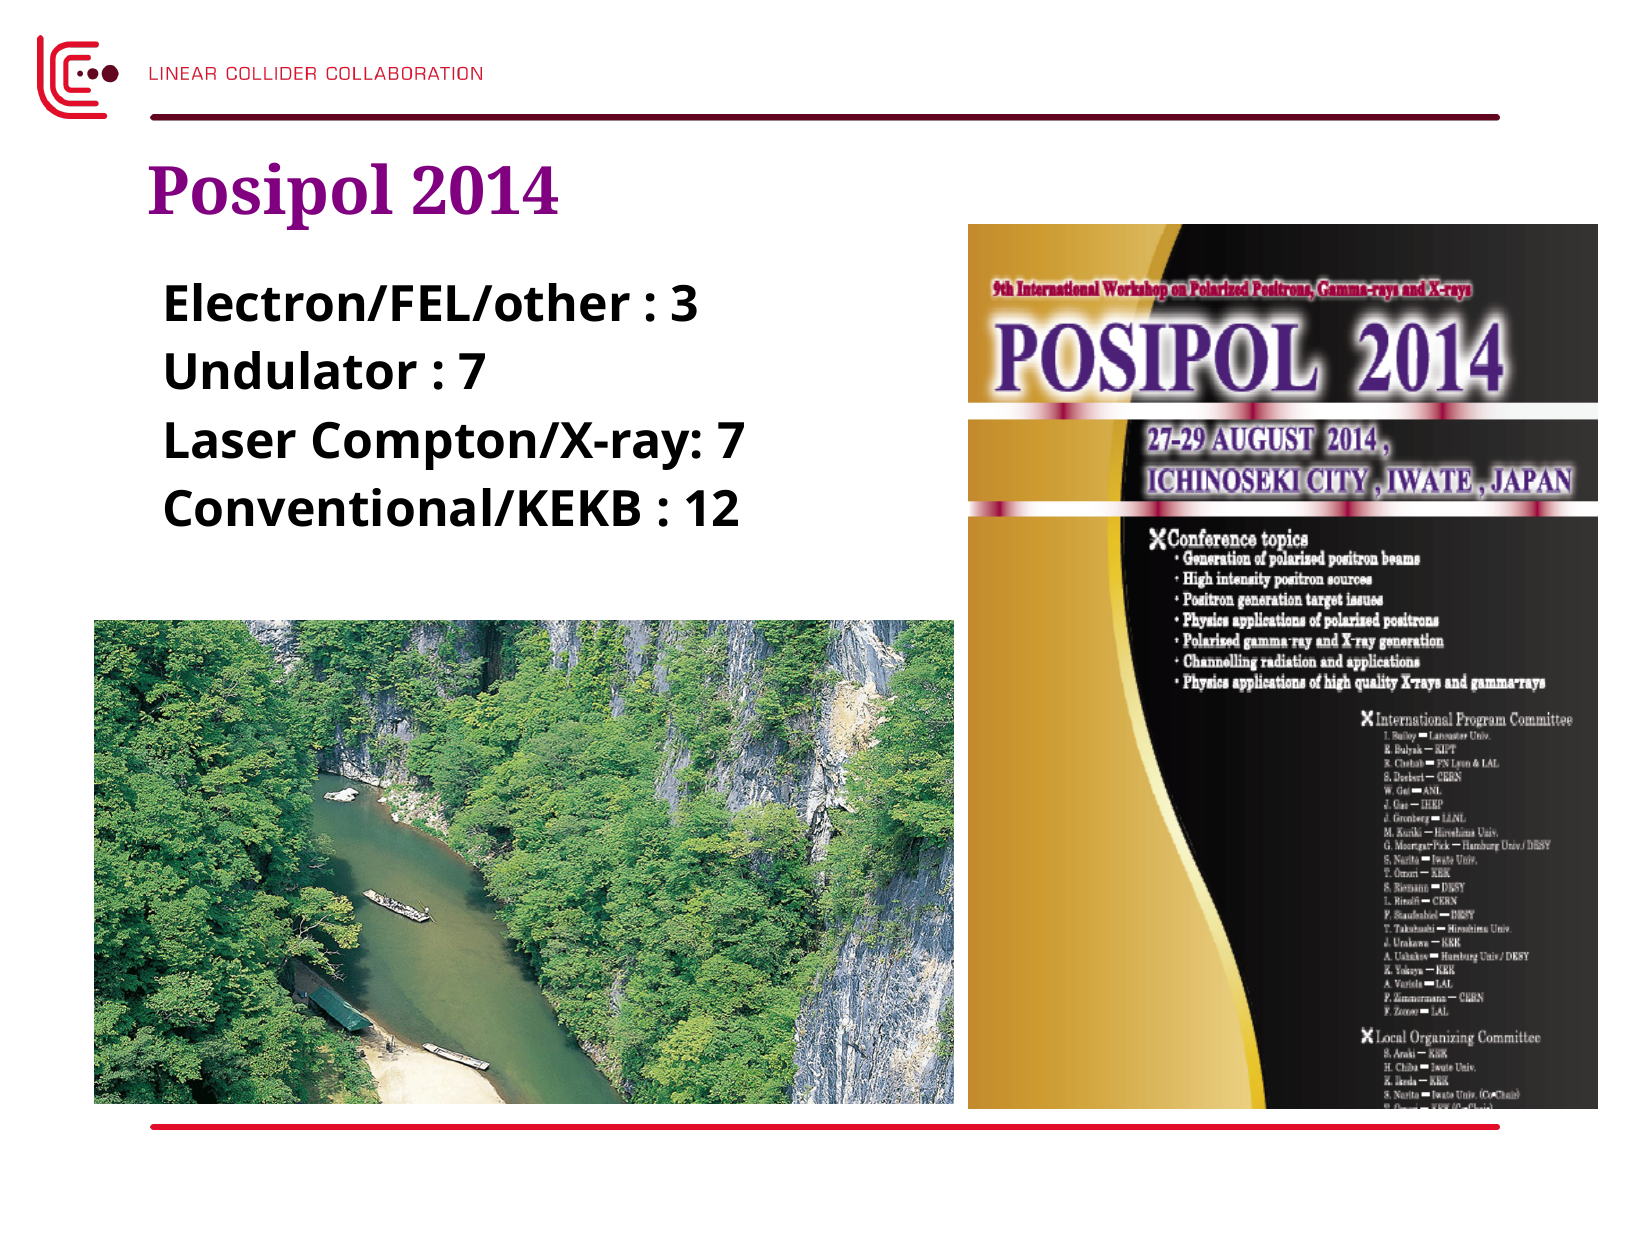

# Posipol 2014
Electron/FEL/other : 3
Undulator : 7
Laser Compton/X-ray: 7
Conventional/KEKB : 12